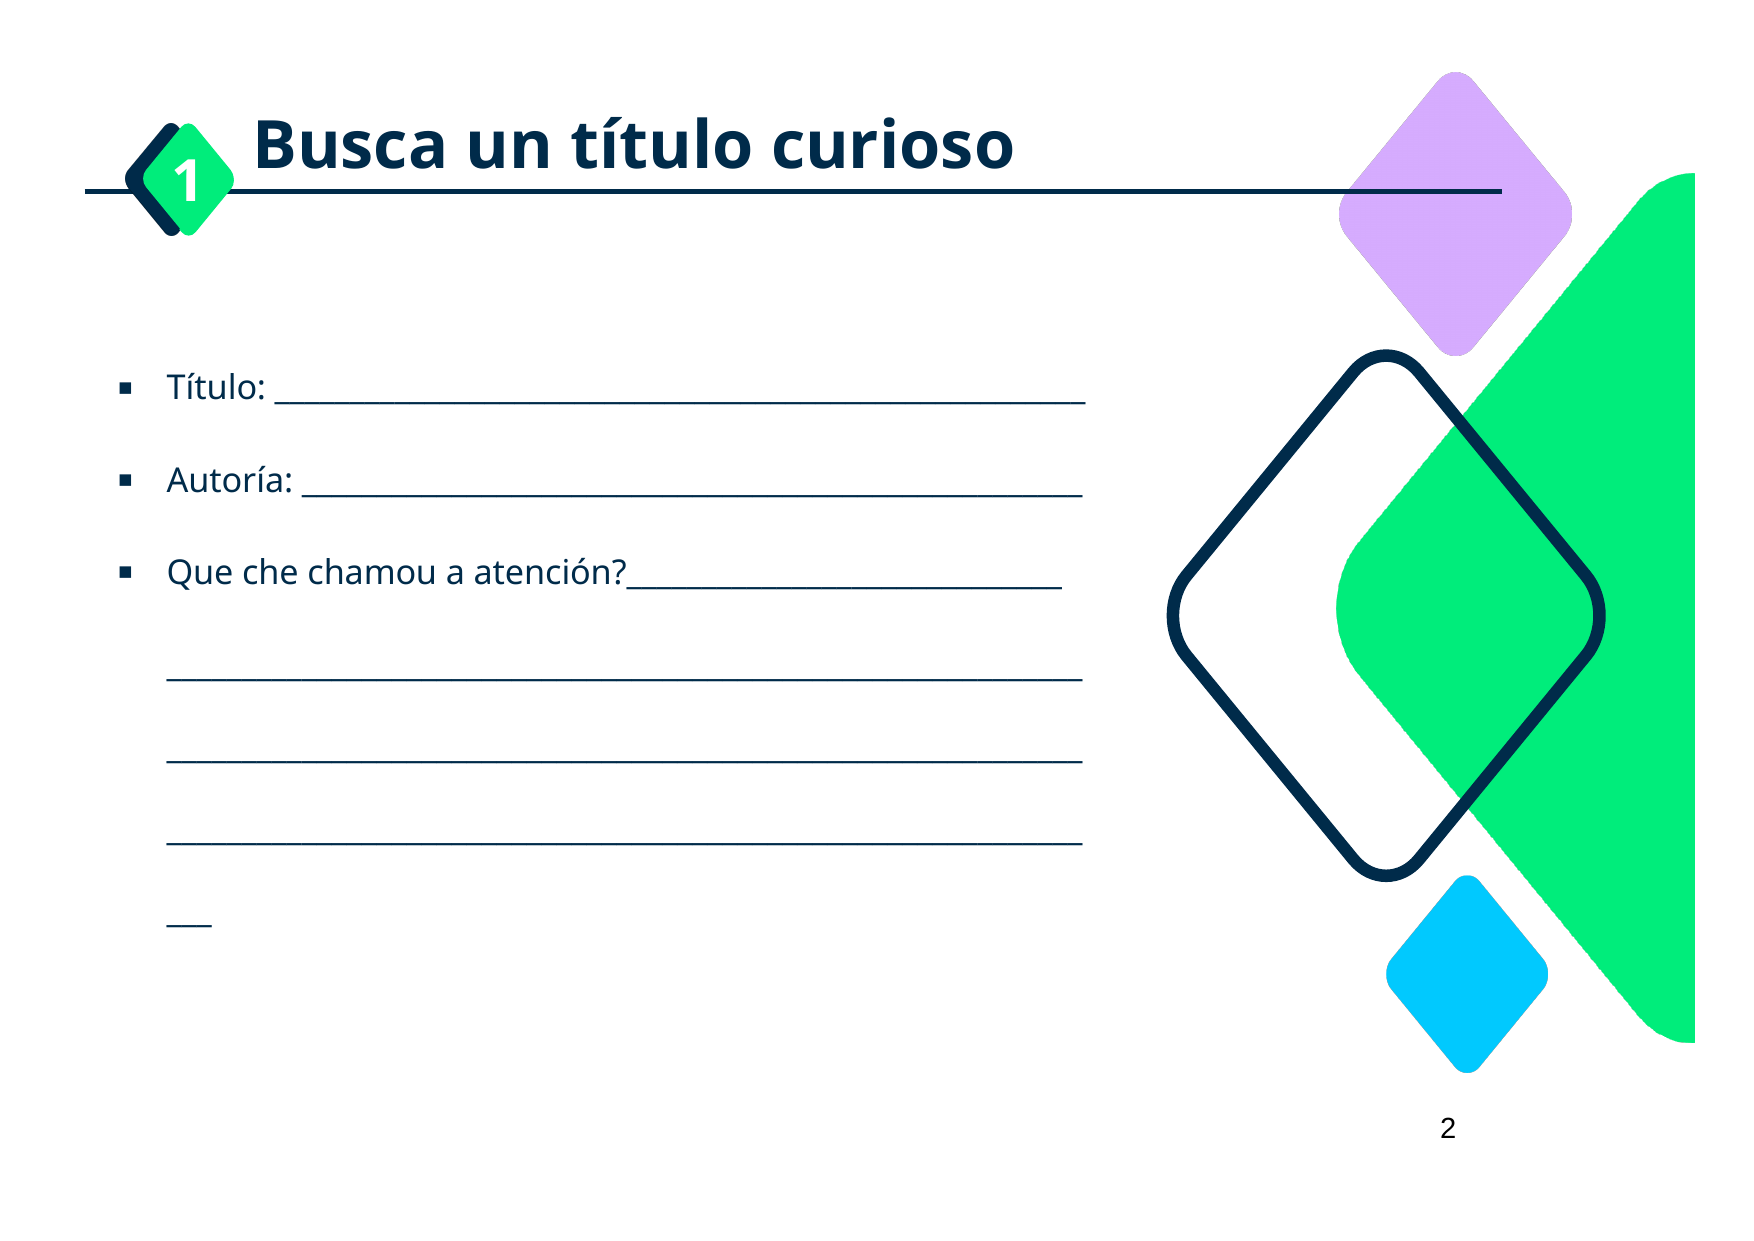

# Busca un título curioso
1
Título: ______________________________________________________
Autoría: ____________________________________________________
Que che chamou a atención?_____________________________
__________________________________________________________________________________________________________________________________________________________________________________________